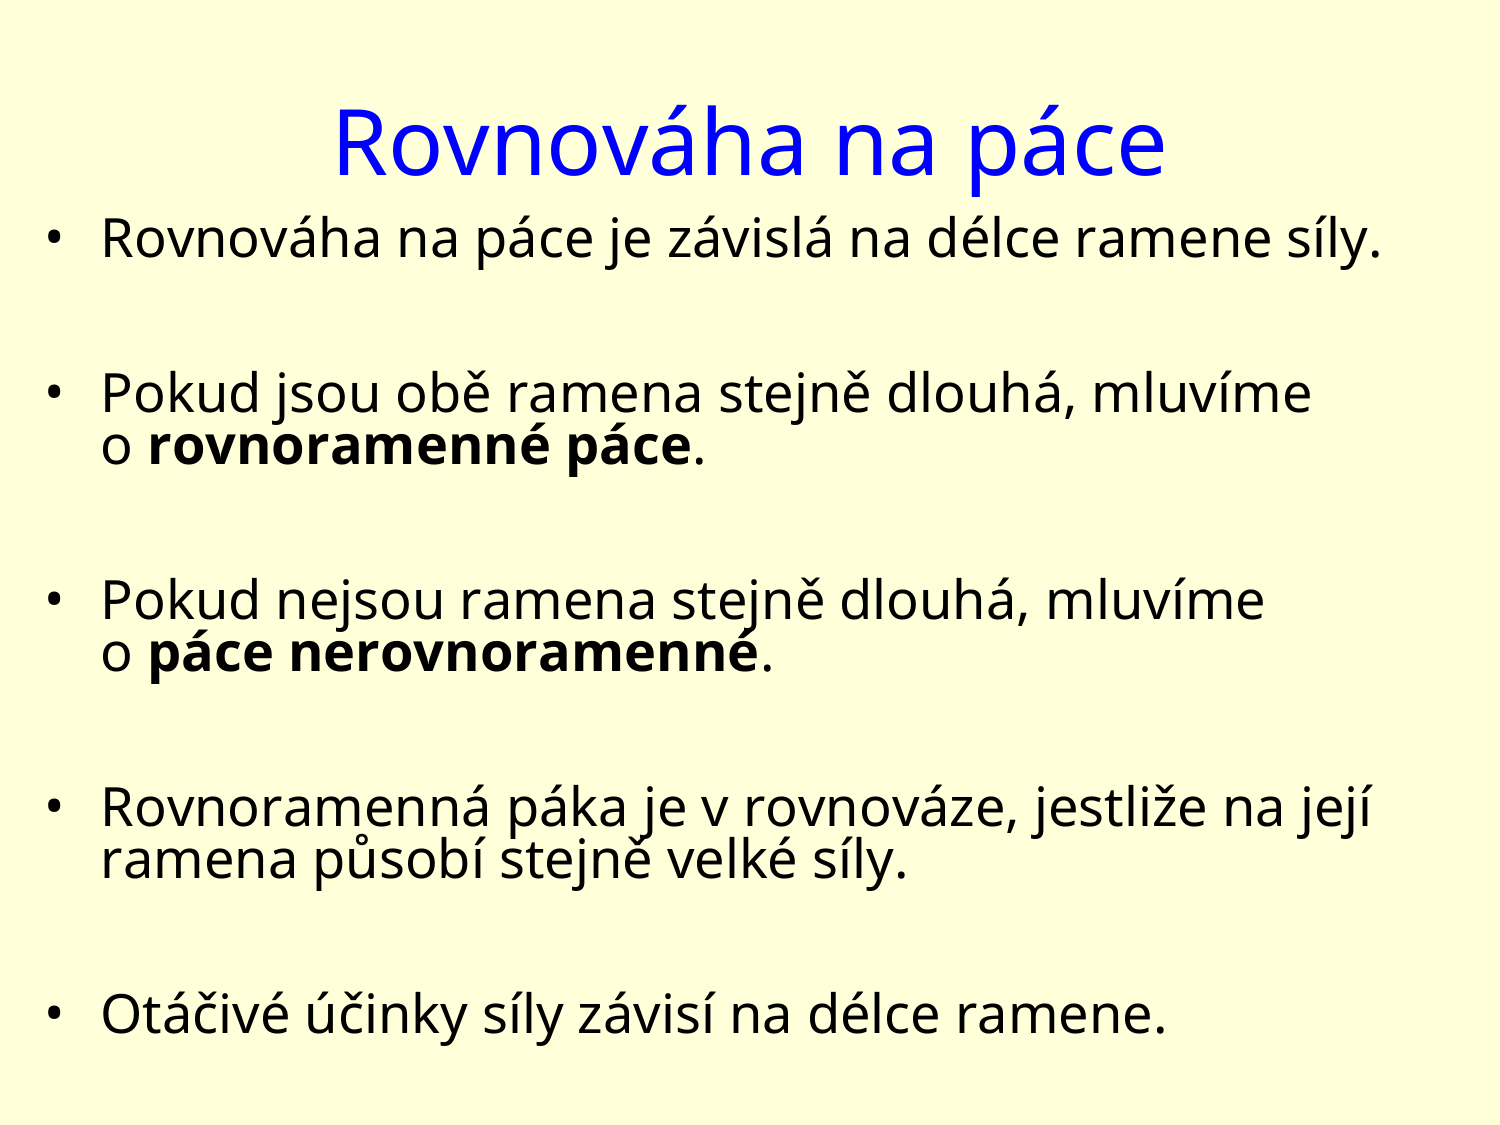

# Rovnováha na páce
Rovnováha na páce je závislá na délce ramene síly.
Pokud jsou obě ramena stejně dlouhá, mluvíme
o rovnoramenné páce.
Pokud nejsou ramena stejně dlouhá, mluvíme
o páce nerovnoramenné.
Rovnoramenná páka je v rovnováze, jestliže na její ramena působí stejně velké síly.
Otáčivé účinky síly závisí na délce ramene.